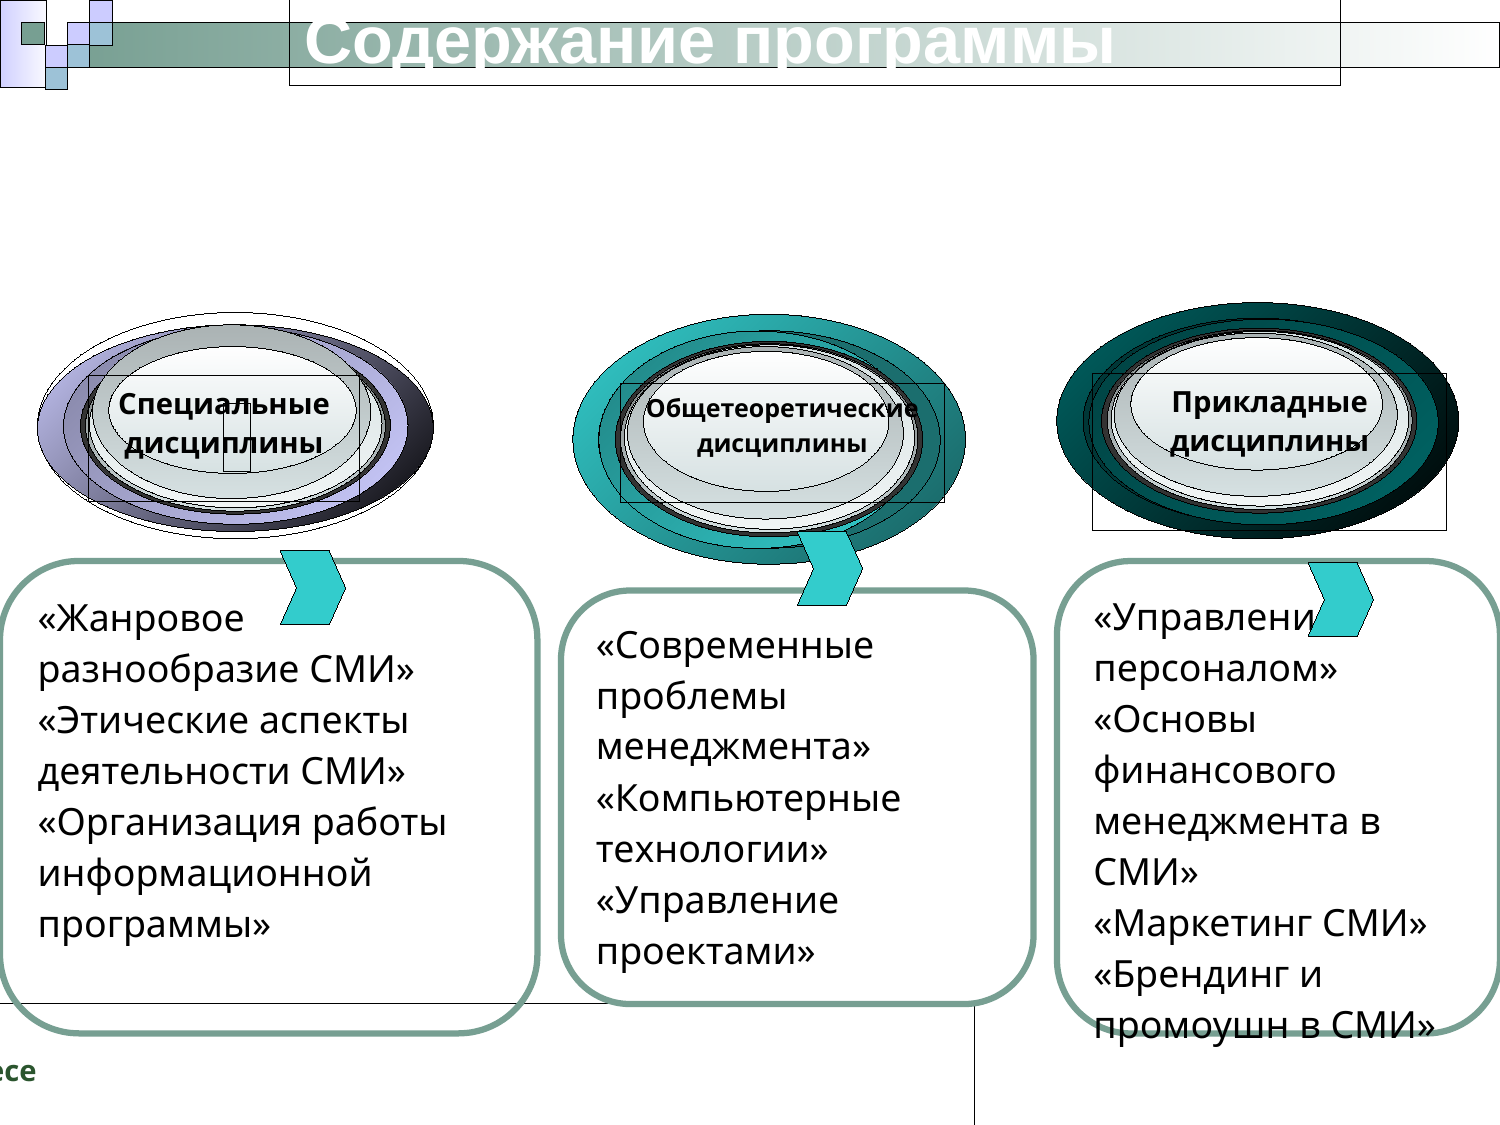

Содержание программы
Прикладные
дисциплины
Специальные
дисциплины
Общетеоретические дисциплины
«Жанровое разнообразие СМИ»
«Этические аспекты деятельности СМИ»
«Организация работы информационной программы»
«Управление персоналом»
«Основы финансового менеджмента в СМИ»
«Маркетинг СМИ»
«Брендинг и промоушн в СМИ»
«Современные проблемы менеджмента»
«Компьютерные технологии»
«Управление проектами»
 Менеджмент в медиа-бизнесе